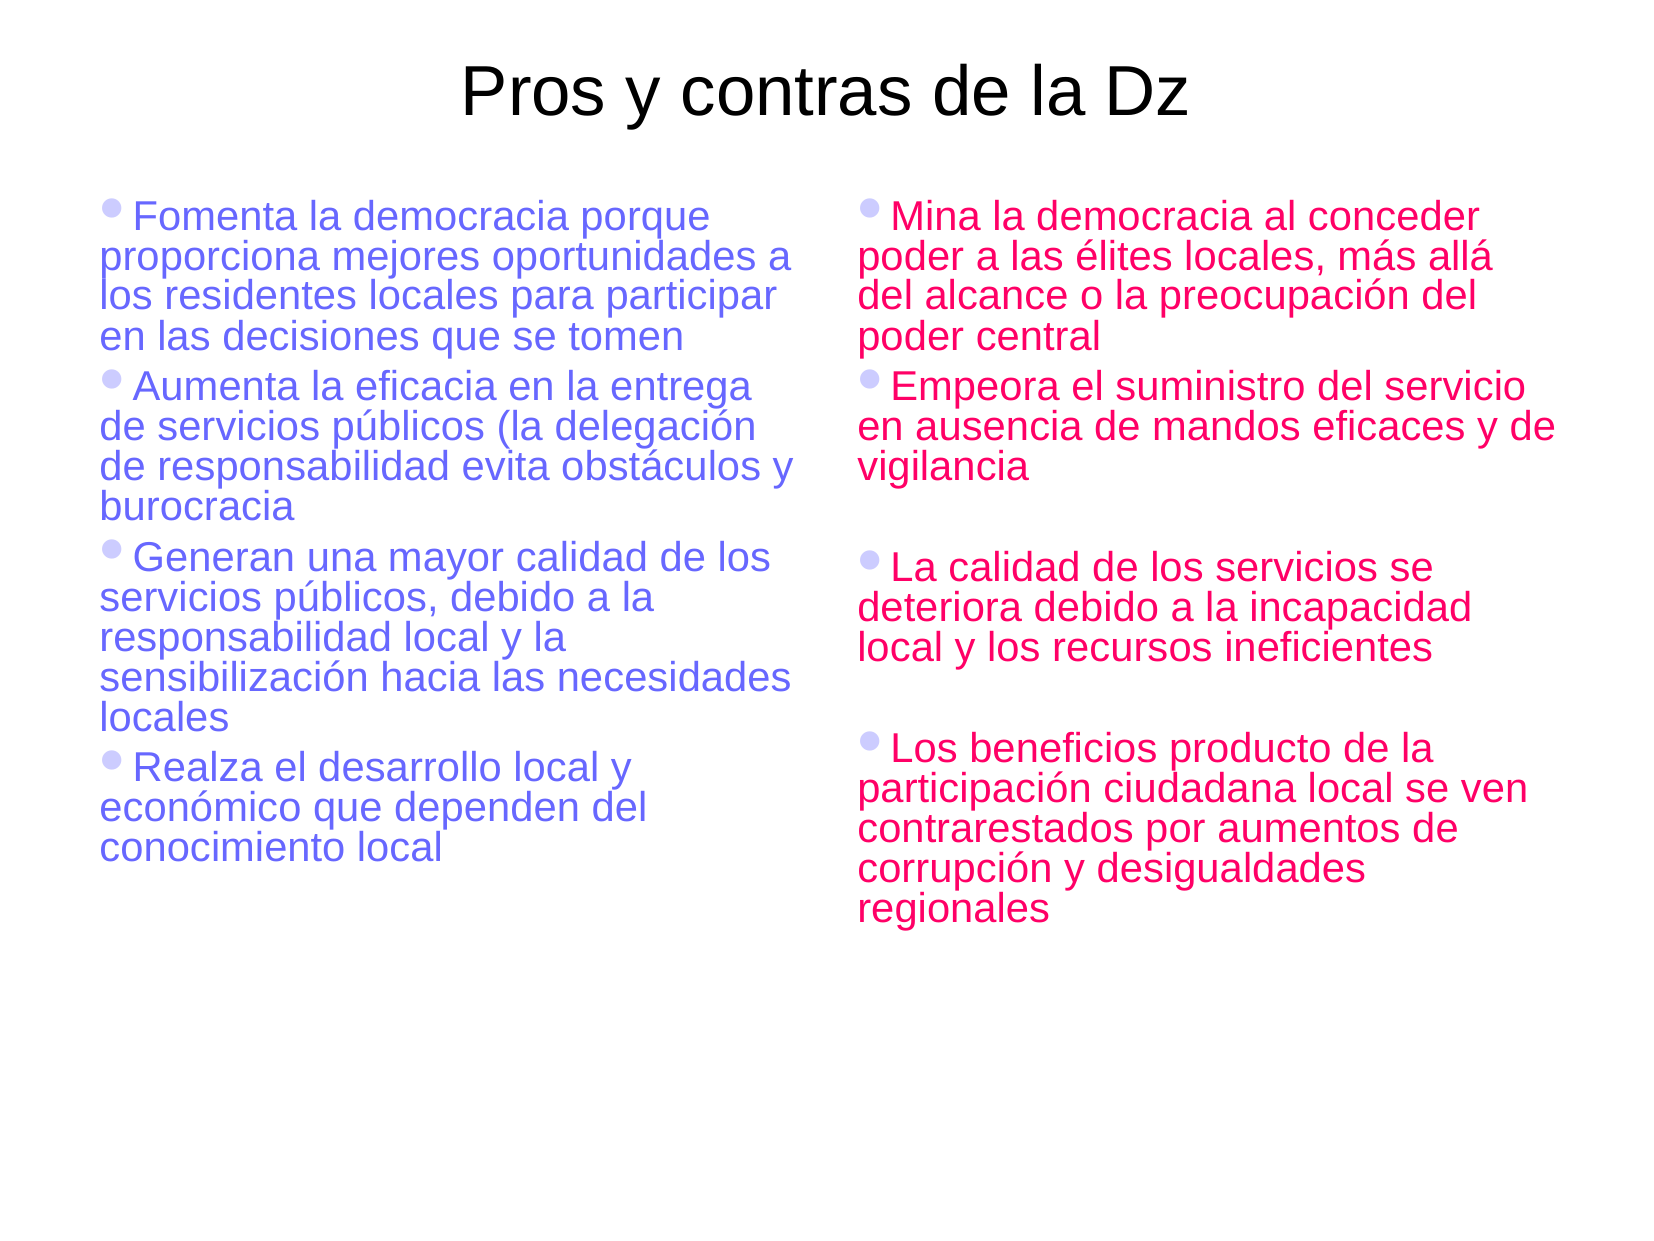

# Pros y contras de la Dz
Fomenta la democracia porque proporciona mejores oportunidades a los residentes locales para participar en las decisiones que se tomen
Aumenta la eficacia en la entrega de servicios públicos (la delegación de responsabilidad evita obstáculos y burocracia
Generan una mayor calidad de los servicios públicos, debido a la responsabilidad local y la sensibilización hacia las necesidades locales
Realza el desarrollo local y económico que dependen del conocimiento local
Mina la democracia al conceder poder a las élites locales, más allá del alcance o la preocupación del poder central
Empeora el suministro del servicio en ausencia de mandos eficaces y de vigilancia
La calidad de los servicios se deteriora debido a la incapacidad local y los recursos ineficientes
Los beneficios producto de la participación ciudadana local se ven contrarestados por aumentos de corrupción y desigualdades regionales